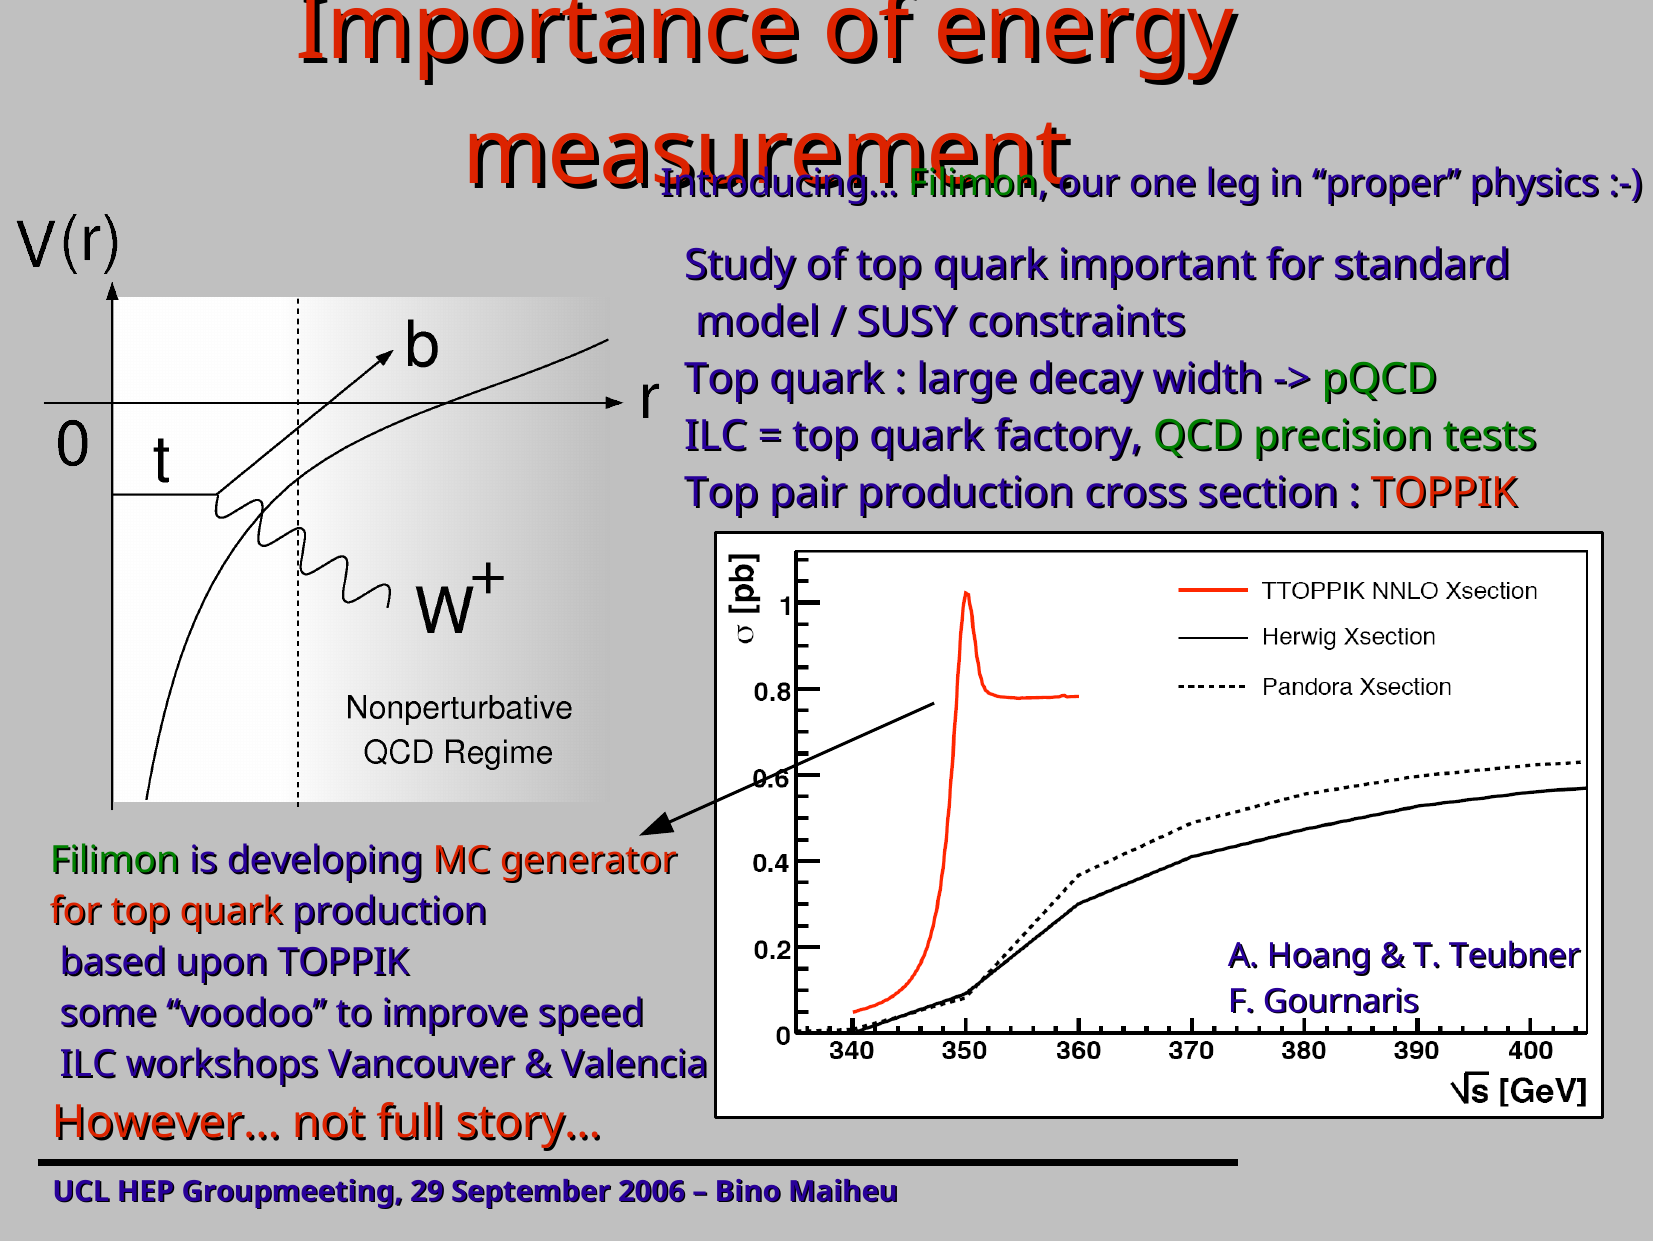

# Importance of energy measurement
Introducing... Filimon, our one leg in “proper” physics :-) ...
 Study of top quark important for standard
 model / SUSY constraints
 Top quark : large decay width -> pQCD
 ILC = top quark factory, QCD precision tests
 Top pair production cross section : TOPPIK
Filimon is developing MC generator
for top quark production
 based upon TOPPIK
 some “voodoo” to improve speed
 ILC workshops Vancouver & Valencia
A. Hoang & T. Teubner
F. Gournaris
However... not full story...
UCL HEP Groupmeeting, 29 September 2006 – Bino Maiheu